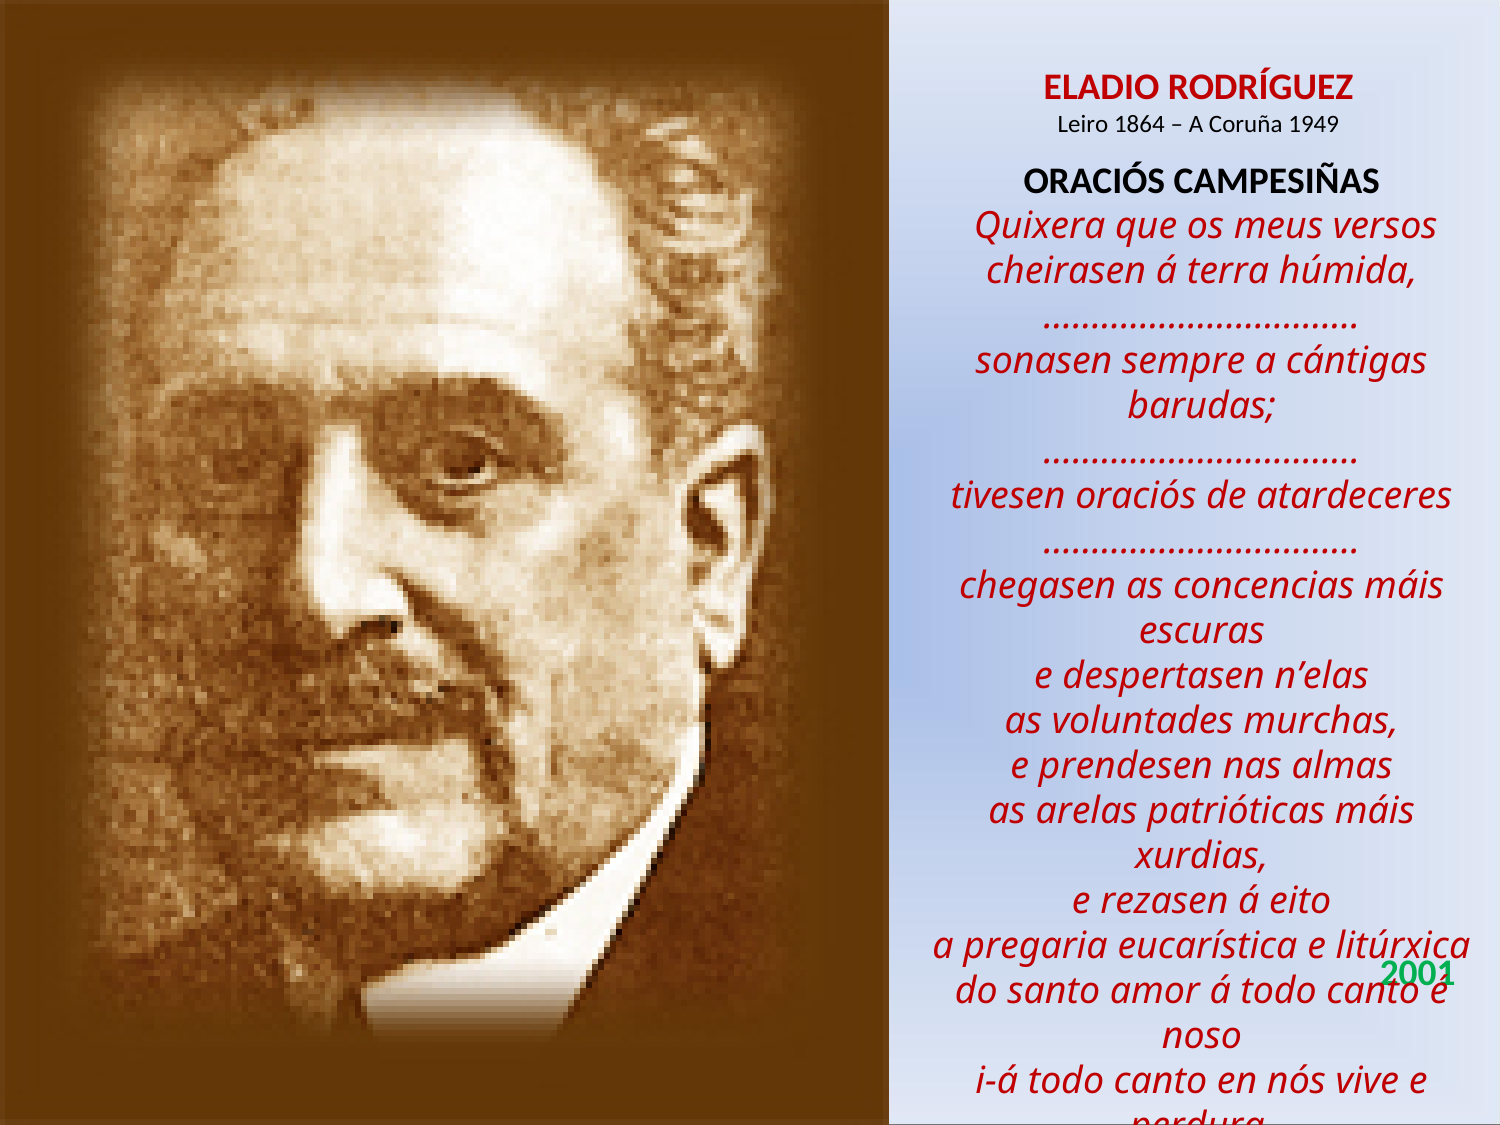

ELADIO RODRÍGUEZ
Leiro 1864 – A Coruña 1949
ORACIÓS CAMPESIÑAS
 Quixera que os meus versos
cheirasen á terra húmida,
……………………………
sonasen sempre a cántigas barudas;
……………………………
tivesen oraciós de atardeceres
……………………………
chegasen as concencias máis escuras
e despertasen n’elas
as voluntades murchas,
e prendesen nas almas
as arelas patrióticas máis xurdias,
e rezasen á eito
a pregaria eucarística e litúrxica
do santo amor á todo canto é noso
i-á todo canto en nós vive e perdura,
pra que así nos sentísemos
nas xornadas futuras
máis grandes e máis donos de nós mesmos,
2001